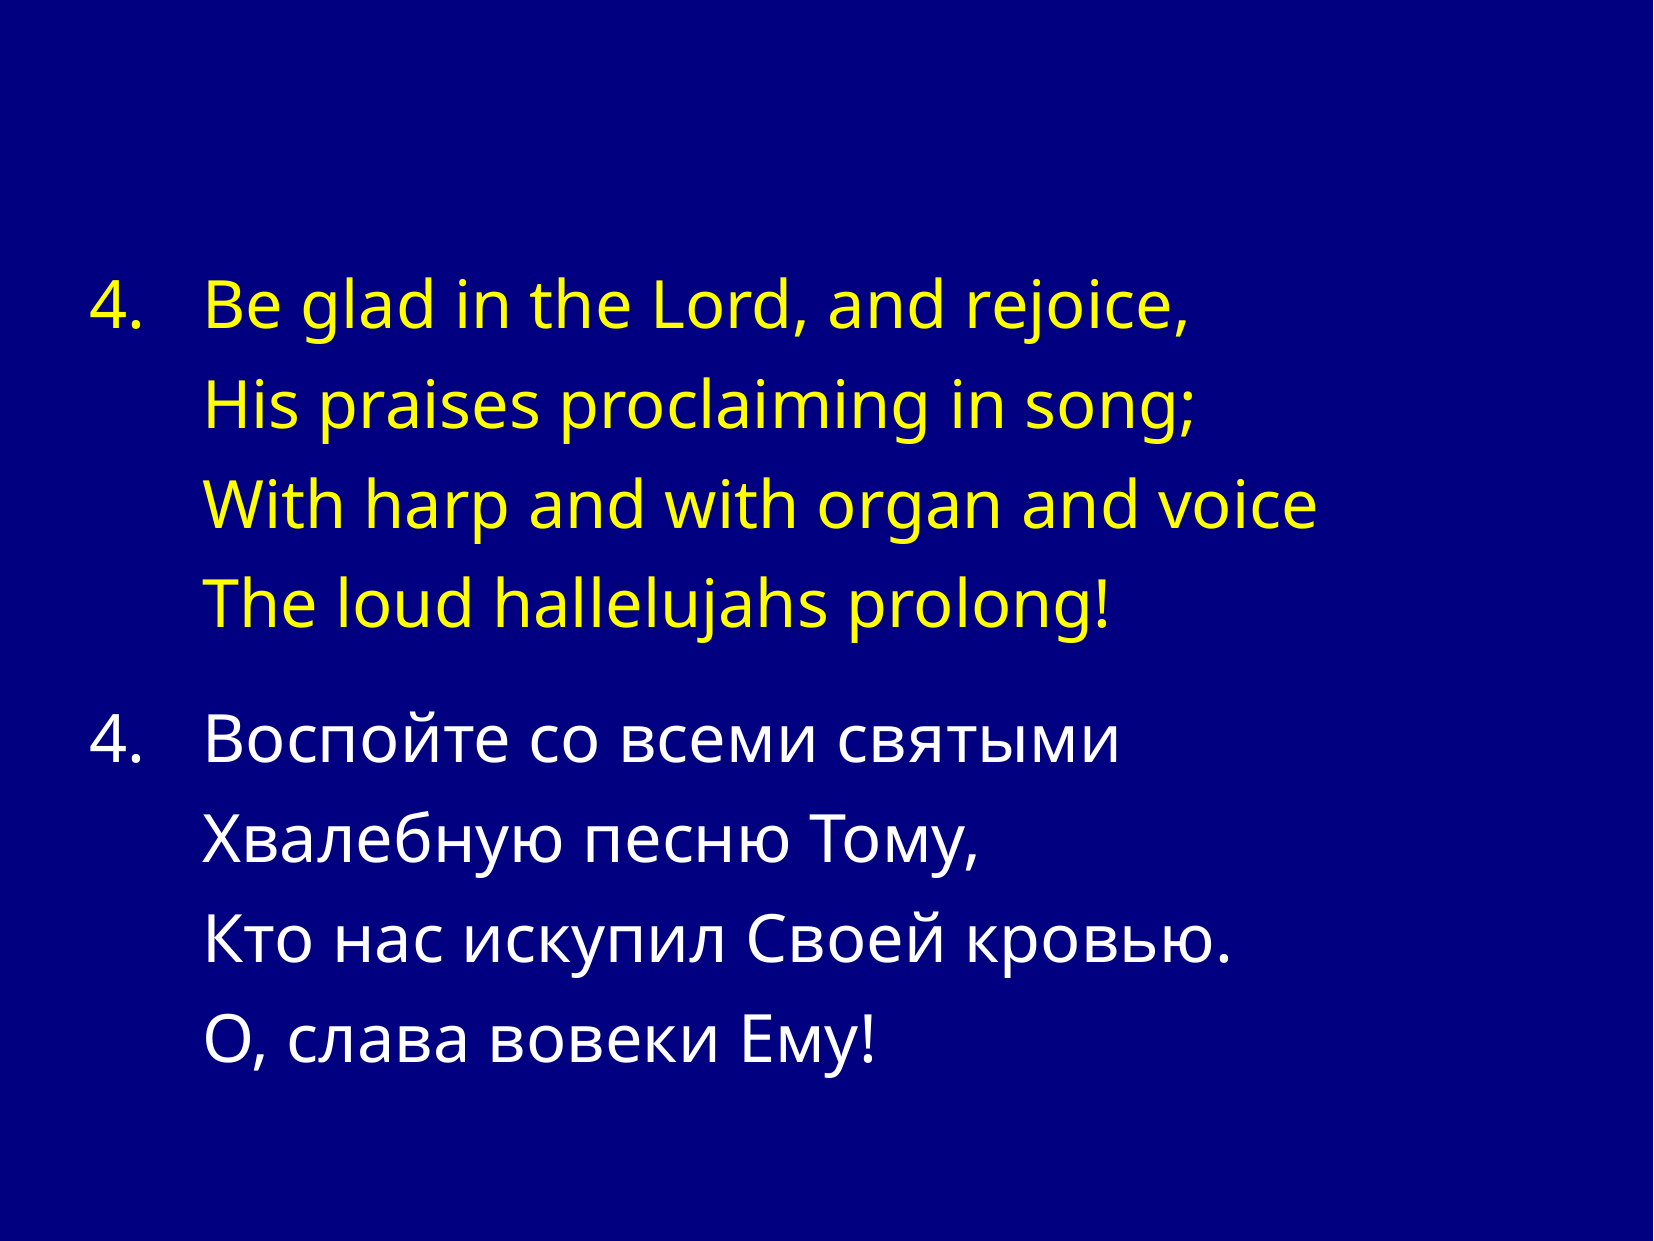

4.	Be glad in the Lord, and rejoice,
	His praises proclaiming in song;
	With harp and with organ and voice
	The loud hallelujahs prolong!
4.	Воспойте со всеми святыми
	Хвалебную песню Тому,
	Кто нас искупил Своей кровью.
	О, слава вовеки Ему!